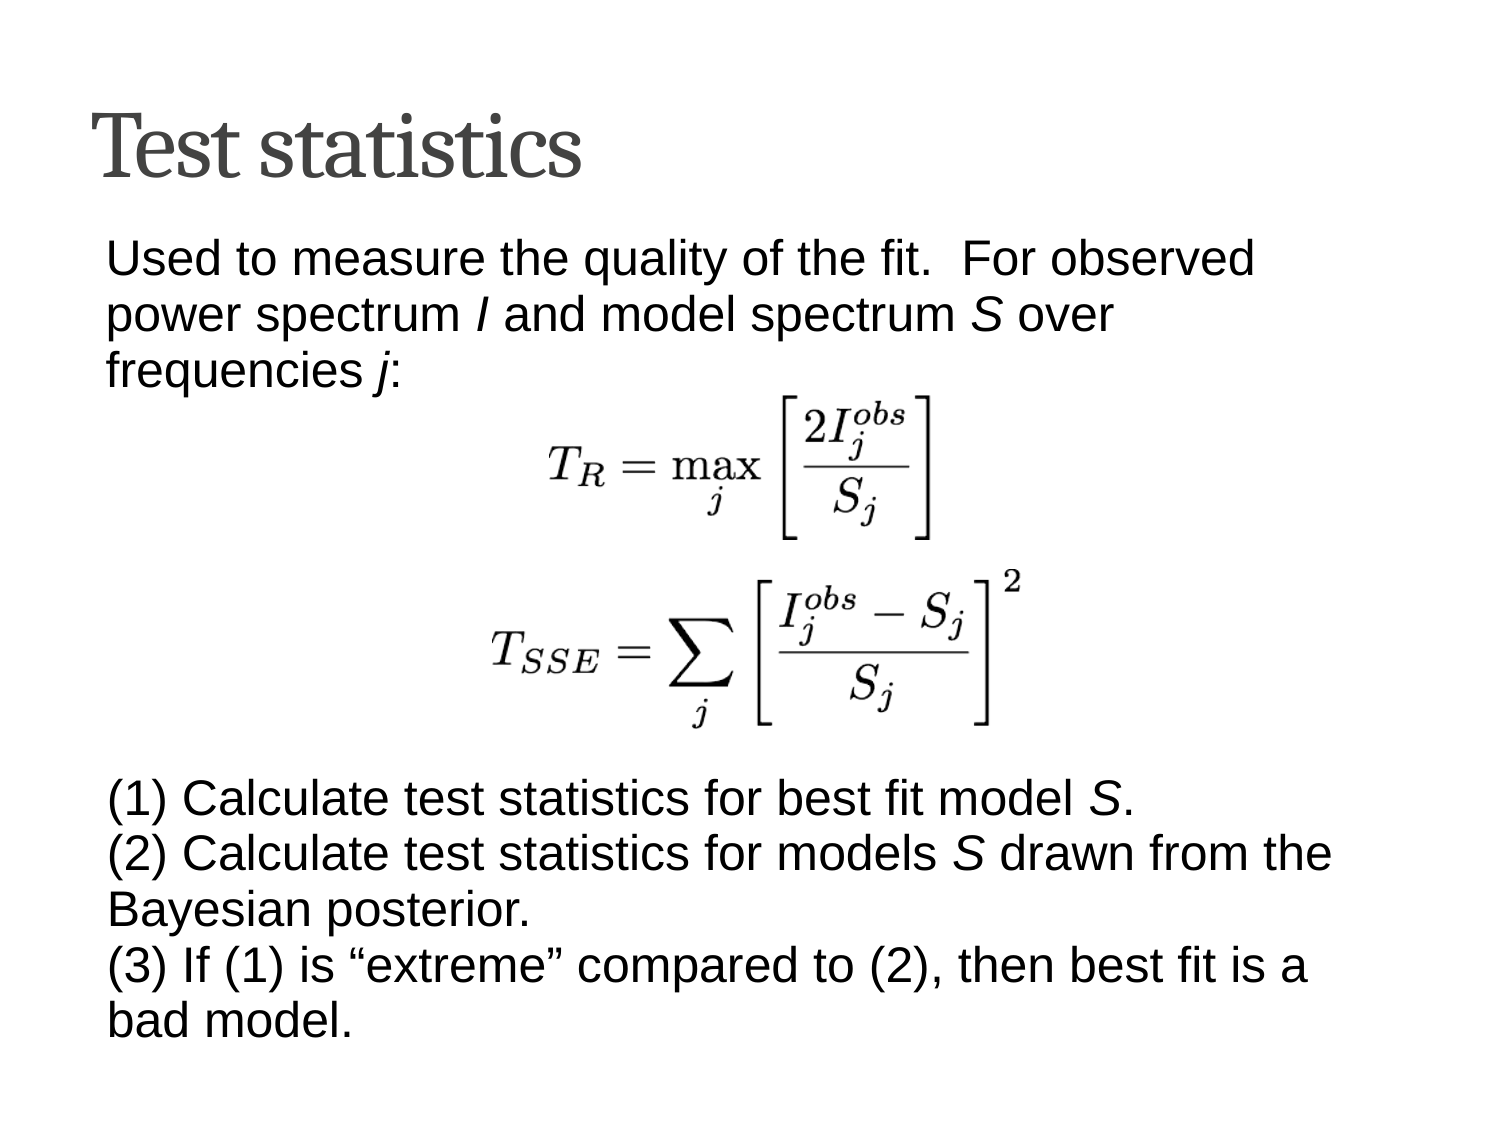

# Test statistics
Used to measure the quality of the fit. For observed power spectrum I and model spectrum S over frequencies j:
(1) Calculate test statistics for best fit model S.
(2) Calculate test statistics for models S drawn from the Bayesian posterior.
(3) If (1) is “extreme” compared to (2), then best fit is a bad model.